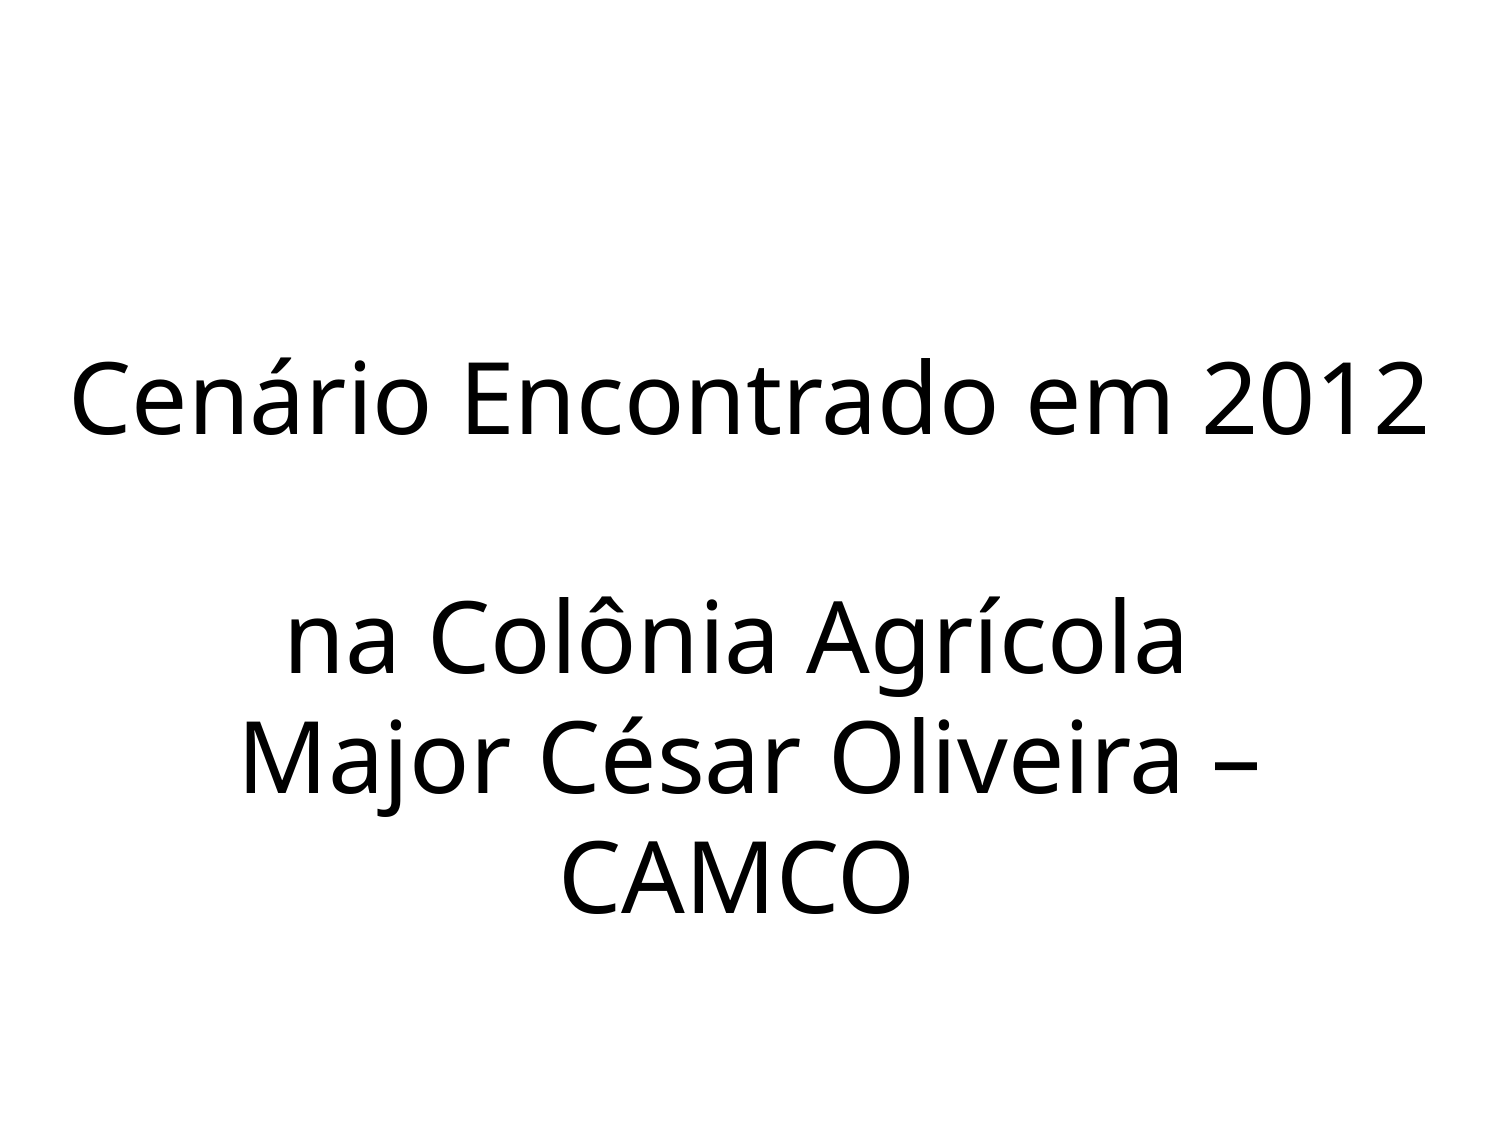

# Cenário Encontrado em 2012 na Colônia Agrícola Major César Oliveira – CAMCO